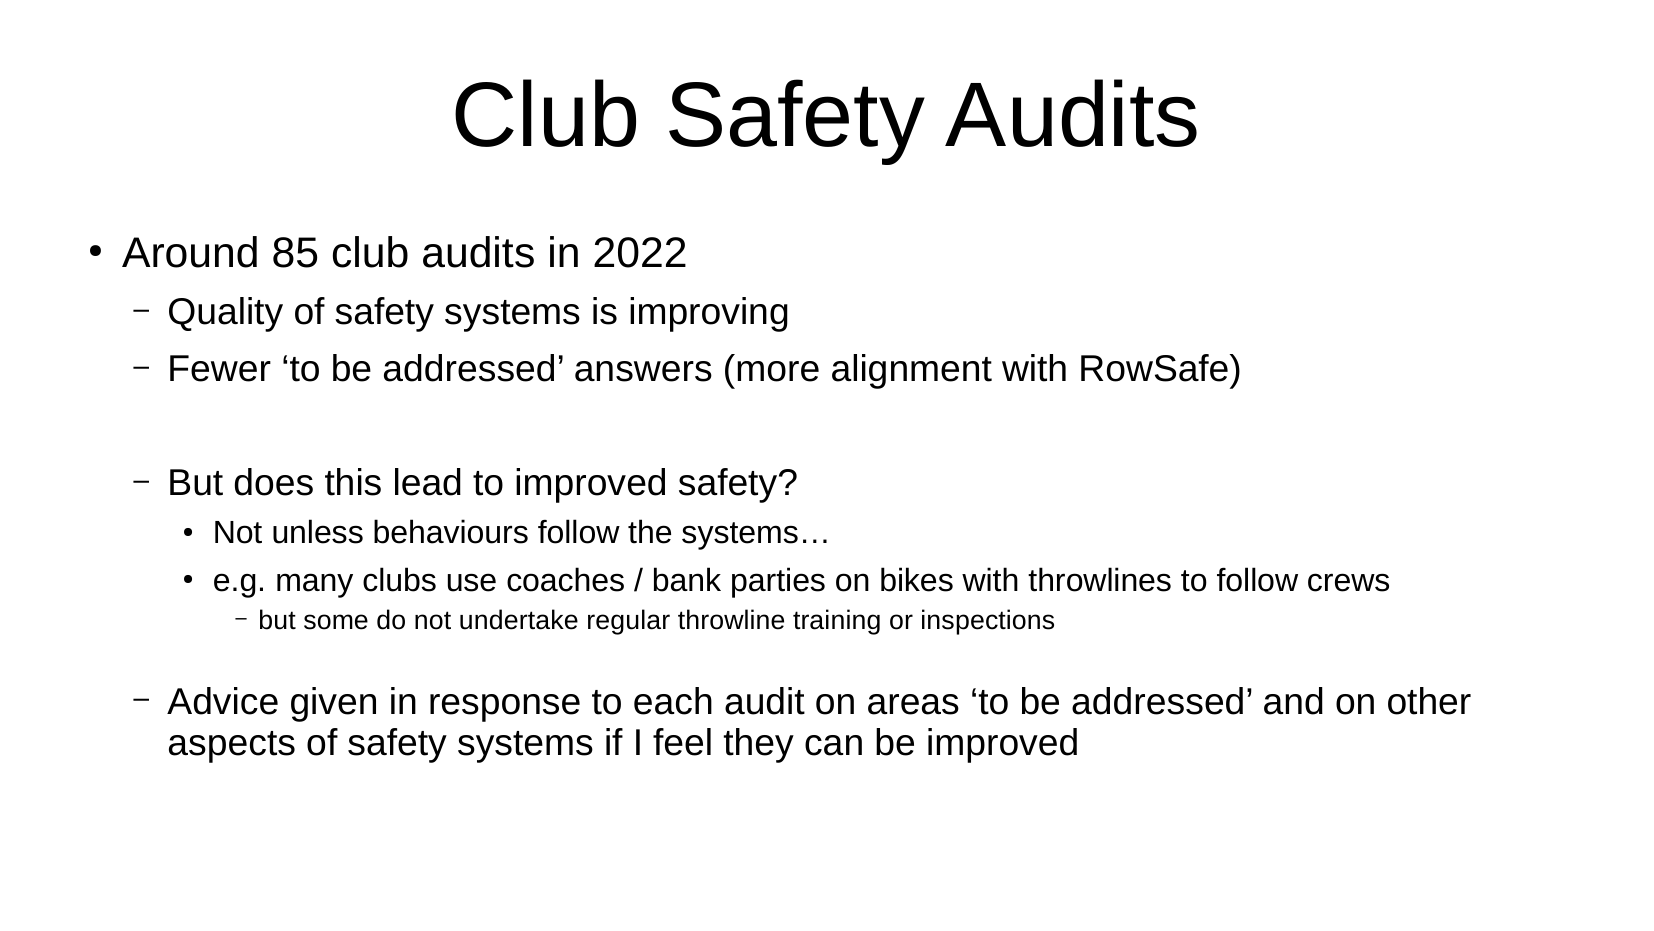

# Club Safety Audits
Around 85 club audits in 2022
Quality of safety systems is improving
Fewer ‘to be addressed’ answers (more alignment with RowSafe)
But does this lead to improved safety?
Not unless behaviours follow the systems…
e.g. many clubs use coaches / bank parties on bikes with throwlines to follow crews
but some do not undertake regular throwline training or inspections
Advice given in response to each audit on areas ‘to be addressed’ and on other aspects of safety systems if I feel they can be improved